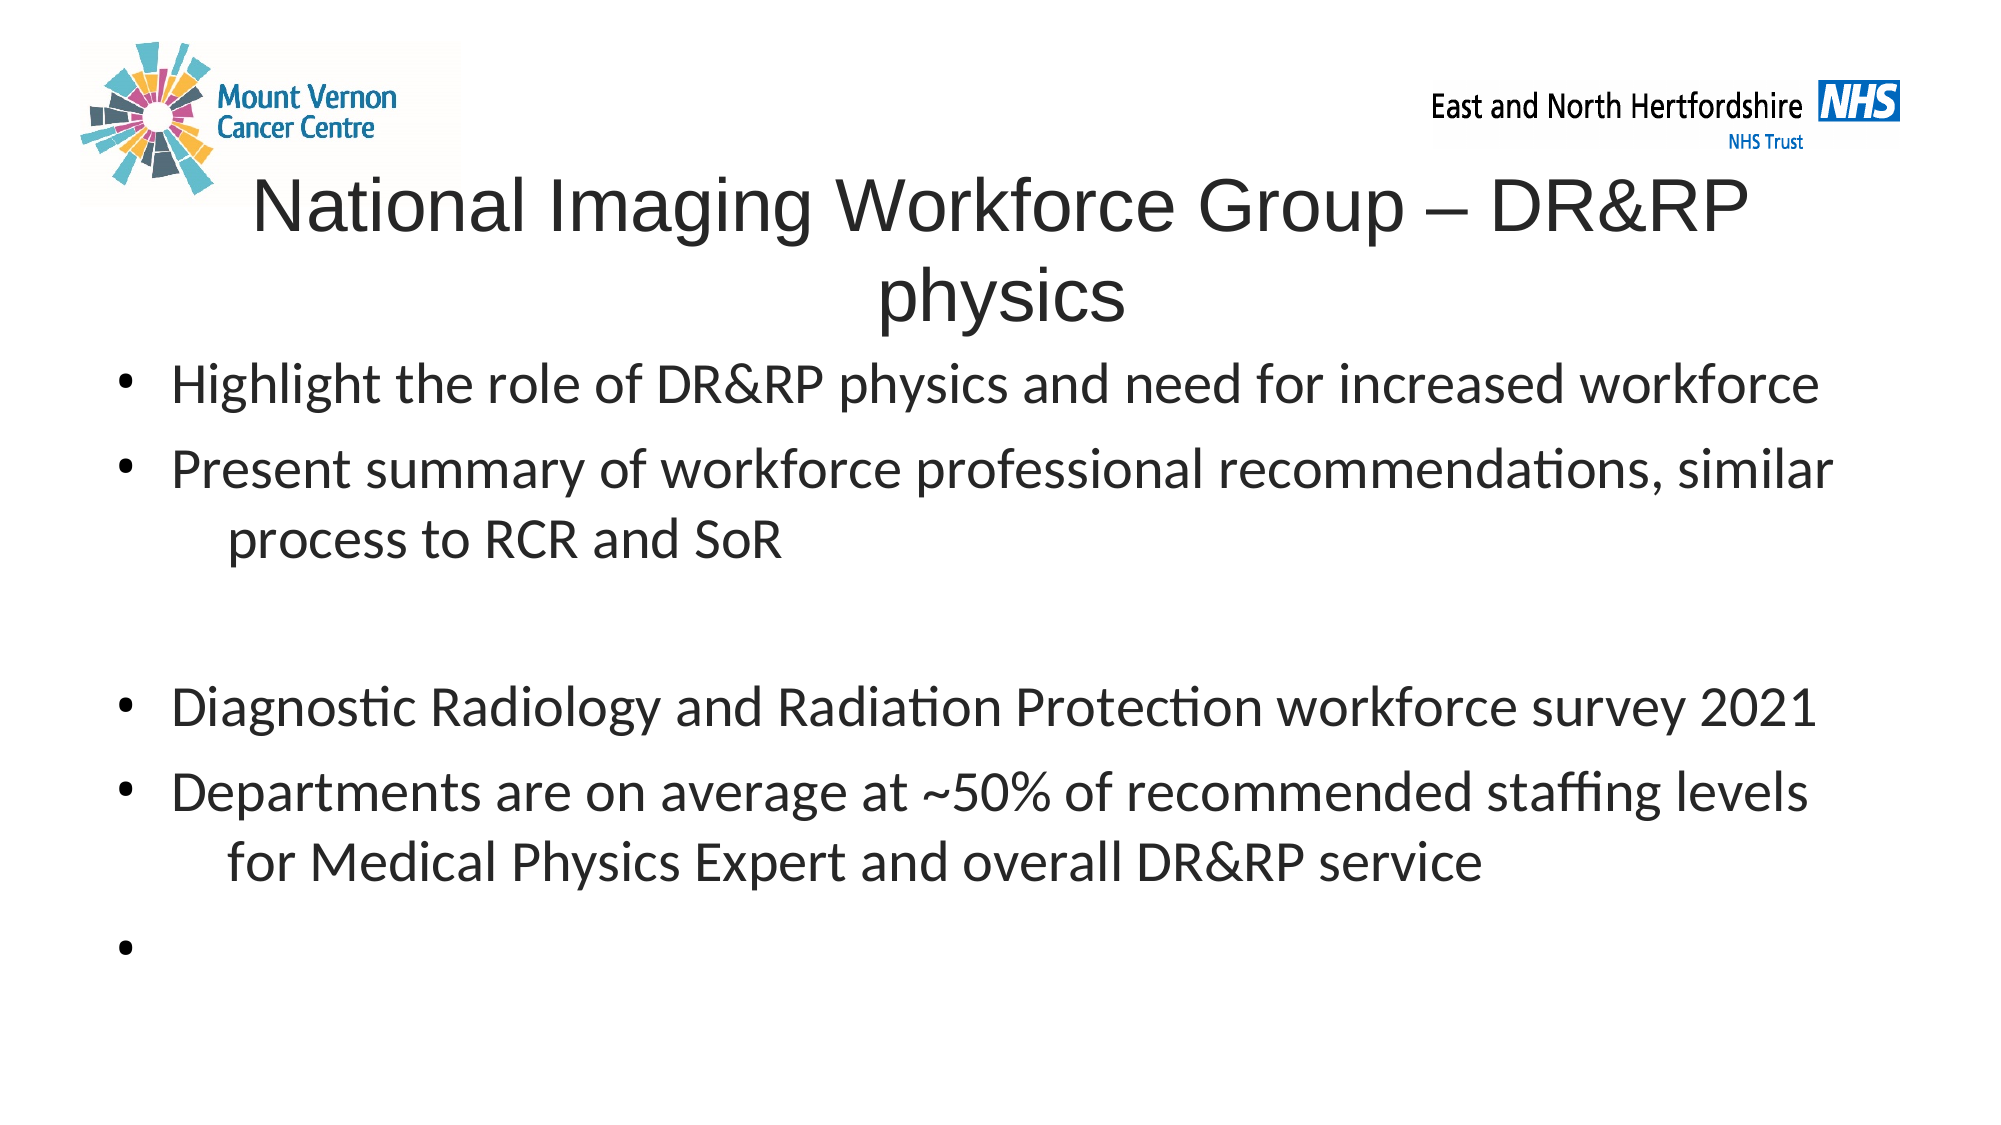

# National Imaging Workforce Group – DR&RP physics
Highlight the role of DR&RP physics and need for increased workforce
Present summary of workforce professional recommendations, similar process to RCR and SoR
Diagnostic Radiology and Radiation Protection workforce survey 2021
Departments are on average at ~50% of recommended staffing levels for Medical Physics Expert and overall DR&RP service